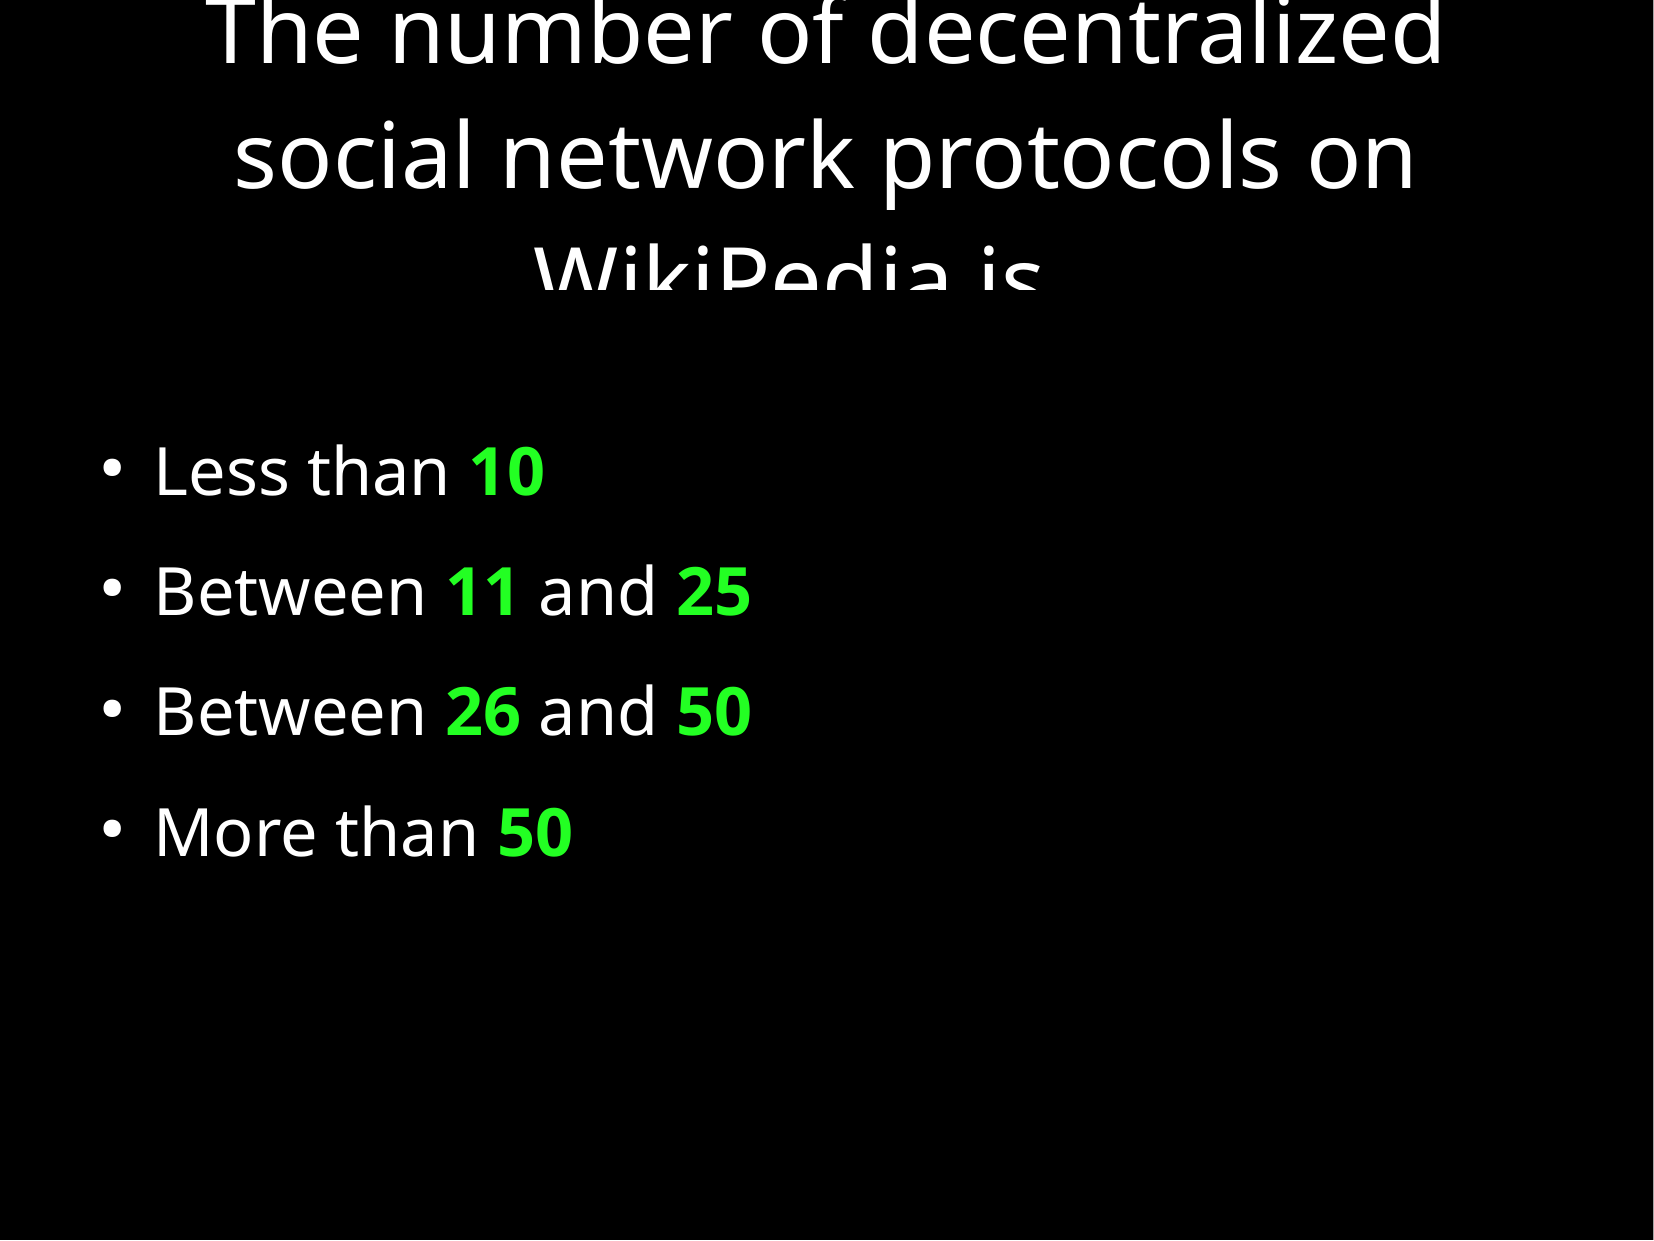

# The number of decentralized social network protocols on WikiPedia is...
Less than 10
Between 11 and 25
Between 26 and 50
More than 50